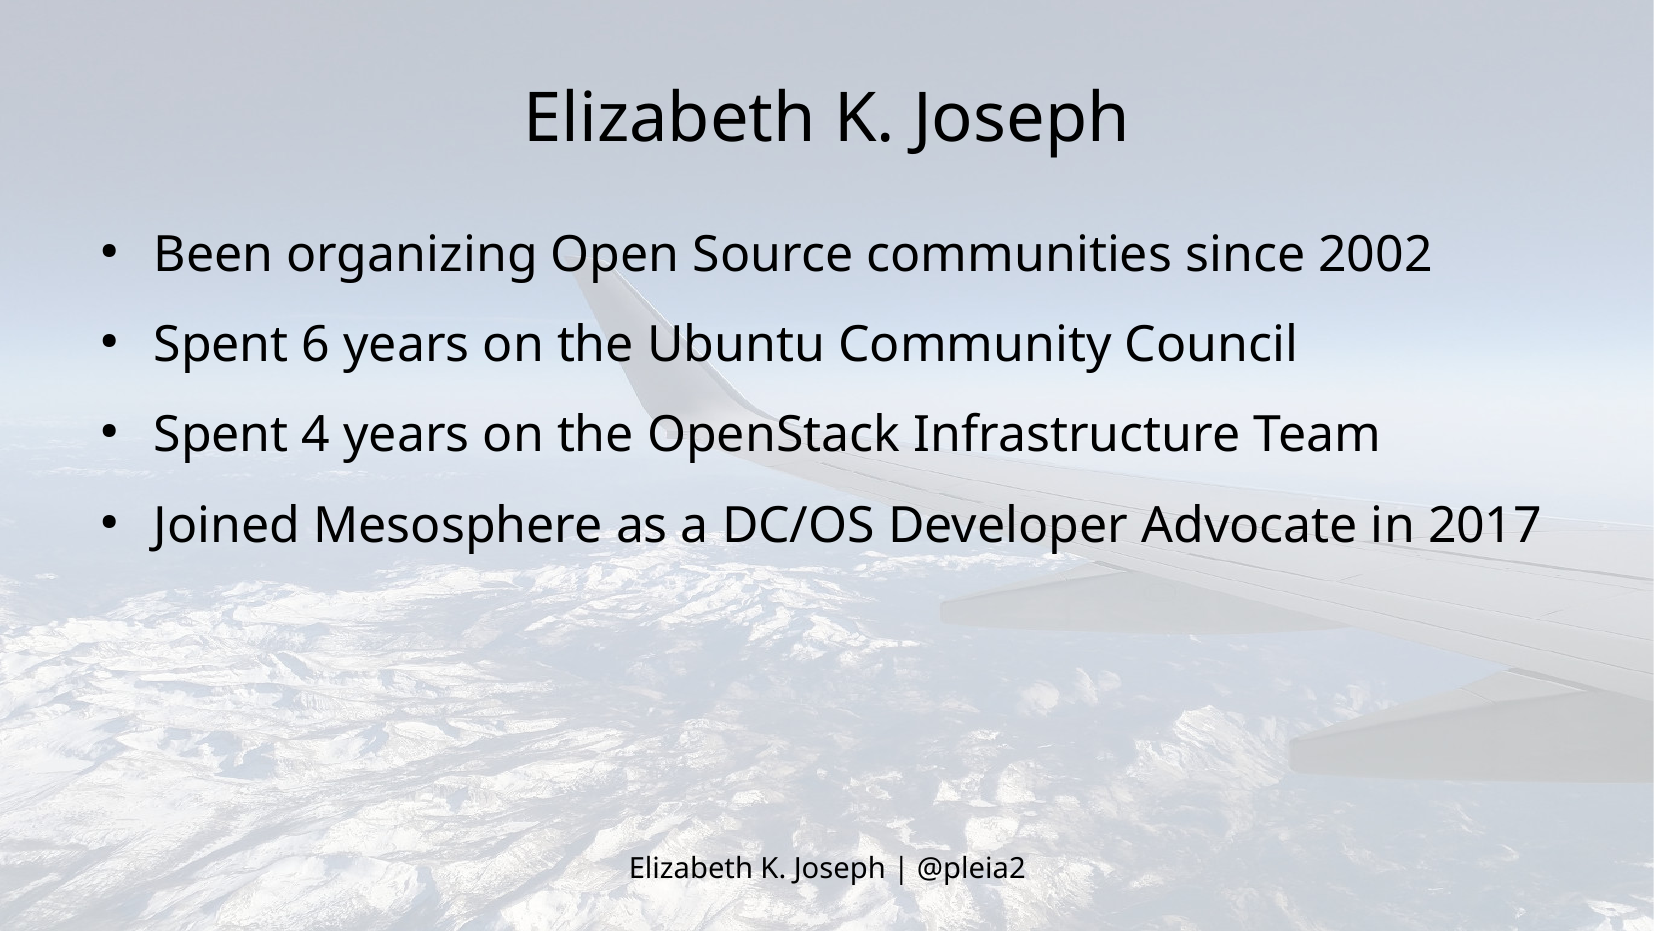

# Elizabeth K. Joseph
Been organizing Open Source communities since 2002
Spent 6 years on the Ubuntu Community Council
Spent 4 years on the OpenStack Infrastructure Team
Joined Mesosphere as a DC/OS Developer Advocate in 2017
Elizabeth K. Joseph | @pleia2